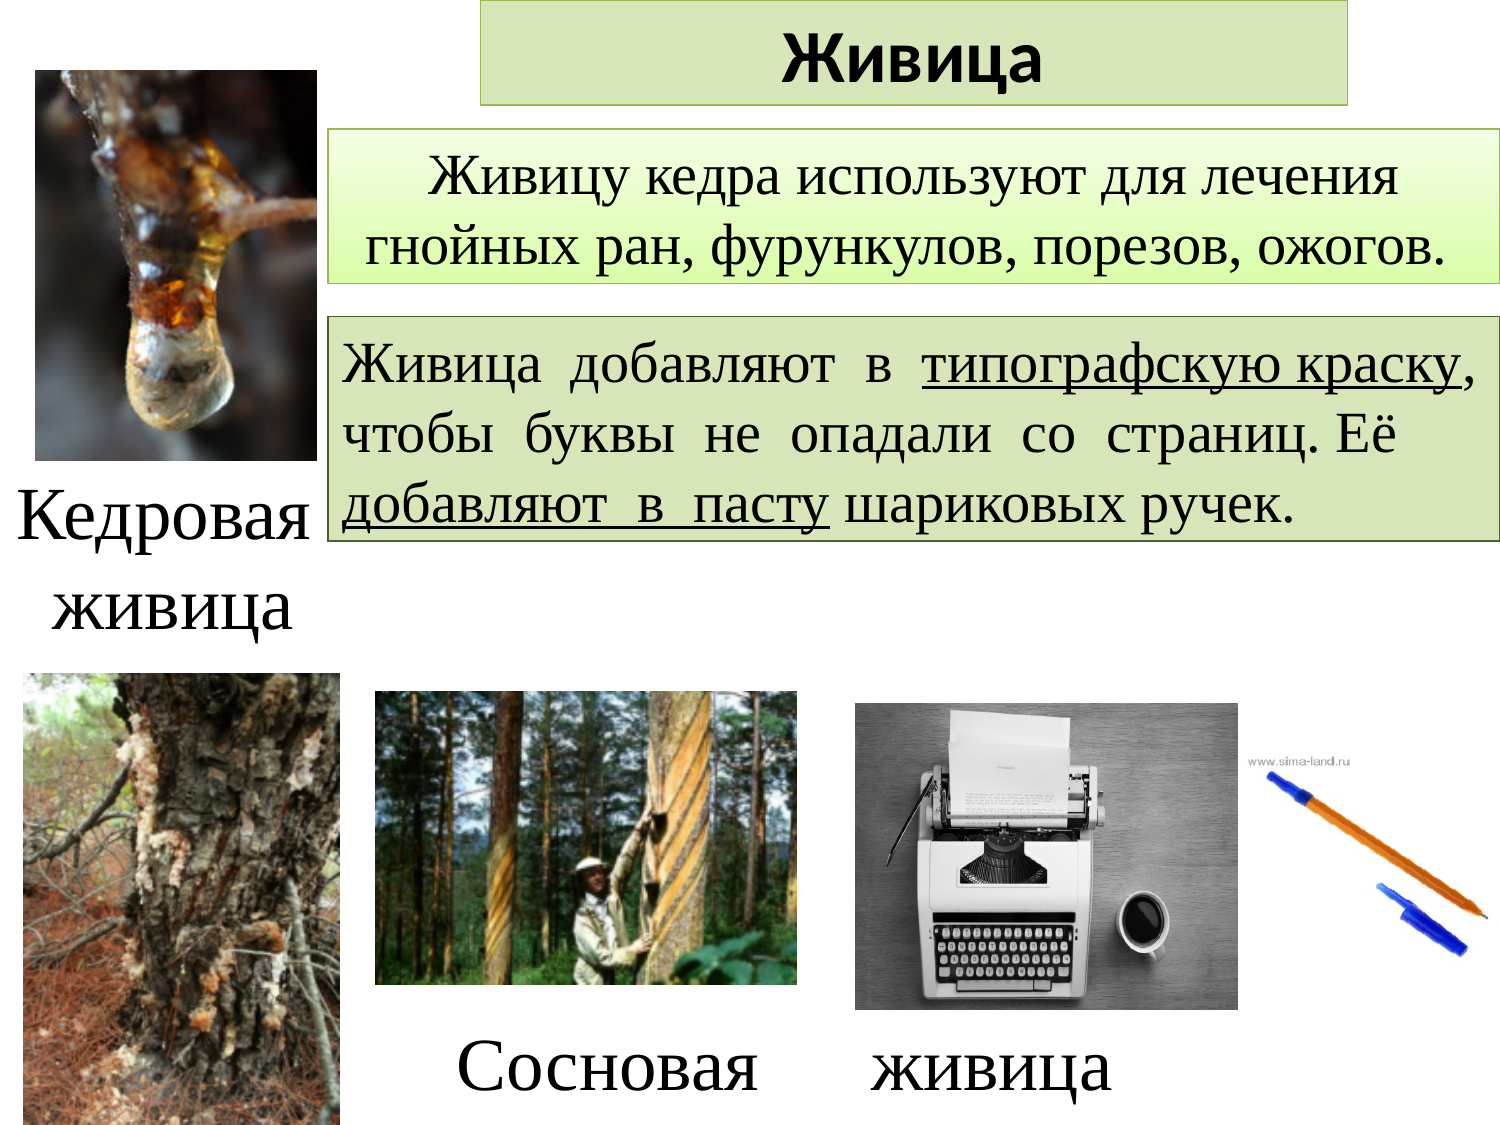

Живица
Живицу кедра используют для лечения гнойных ран, фурункулов, порезов, ожогов.
Живица добавляют в типографскую краску, чтобы буквы не опадали со страниц. Её добавляют в пасту шариковых ручек.
Кедровая живица
Сосновая живица